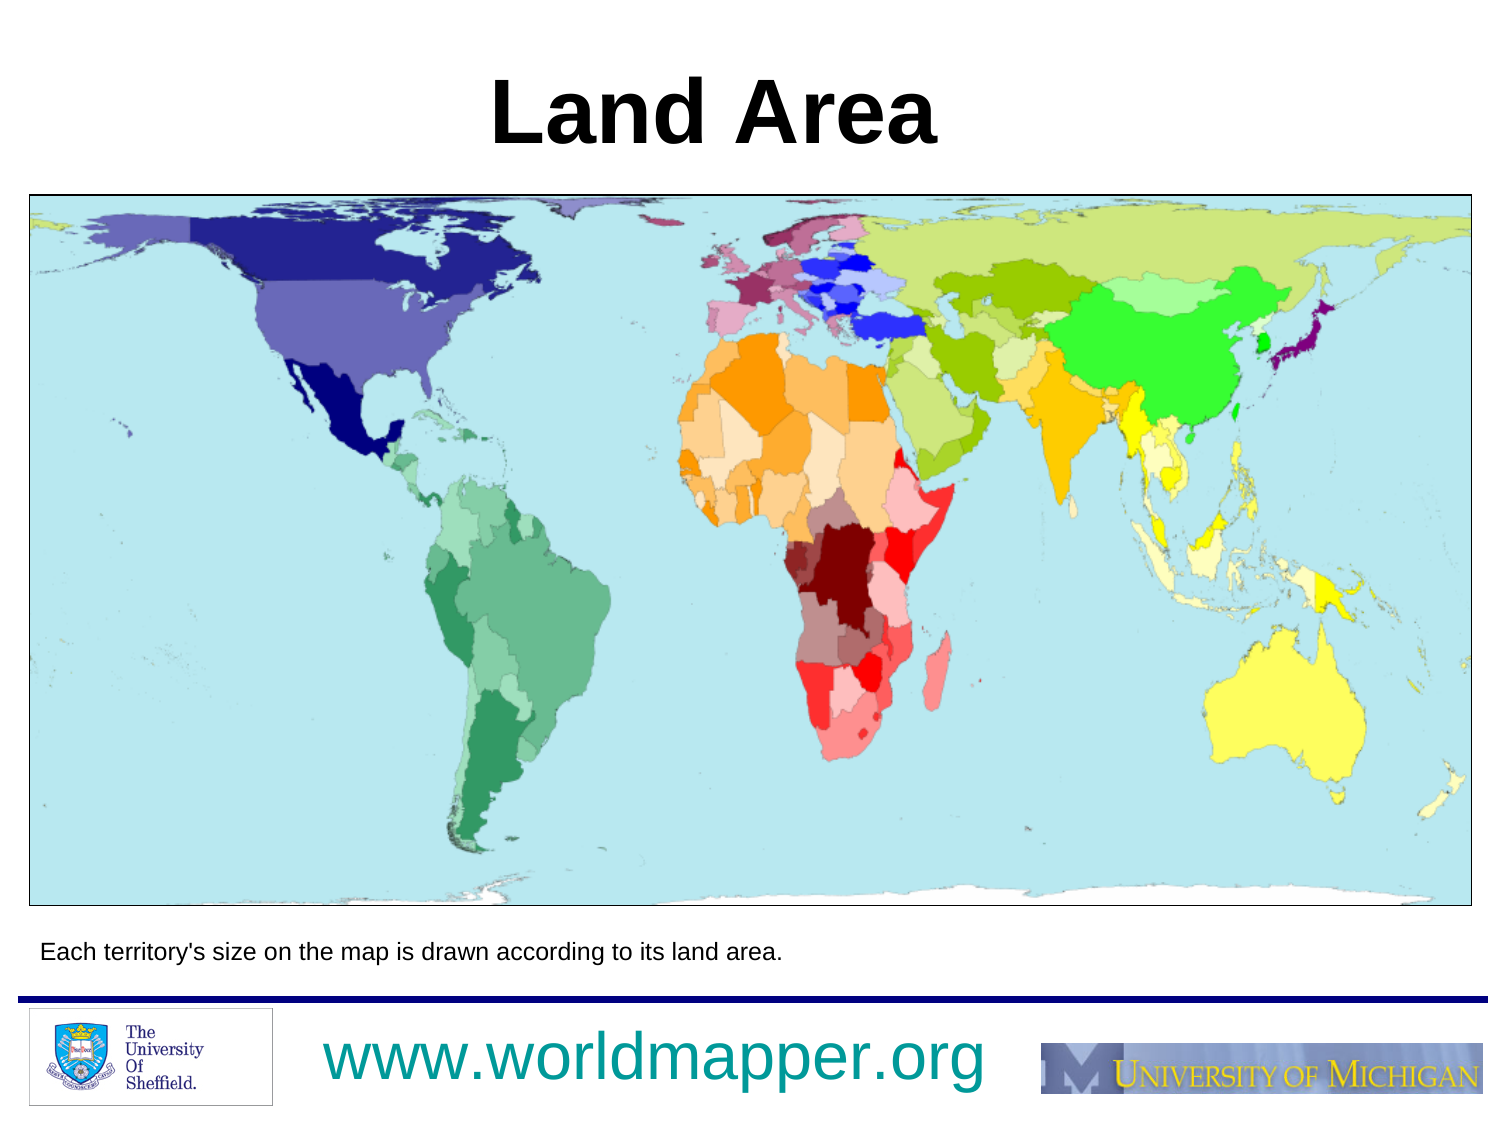

# Land Area
Each territory's size on the map is drawn according to its land area.